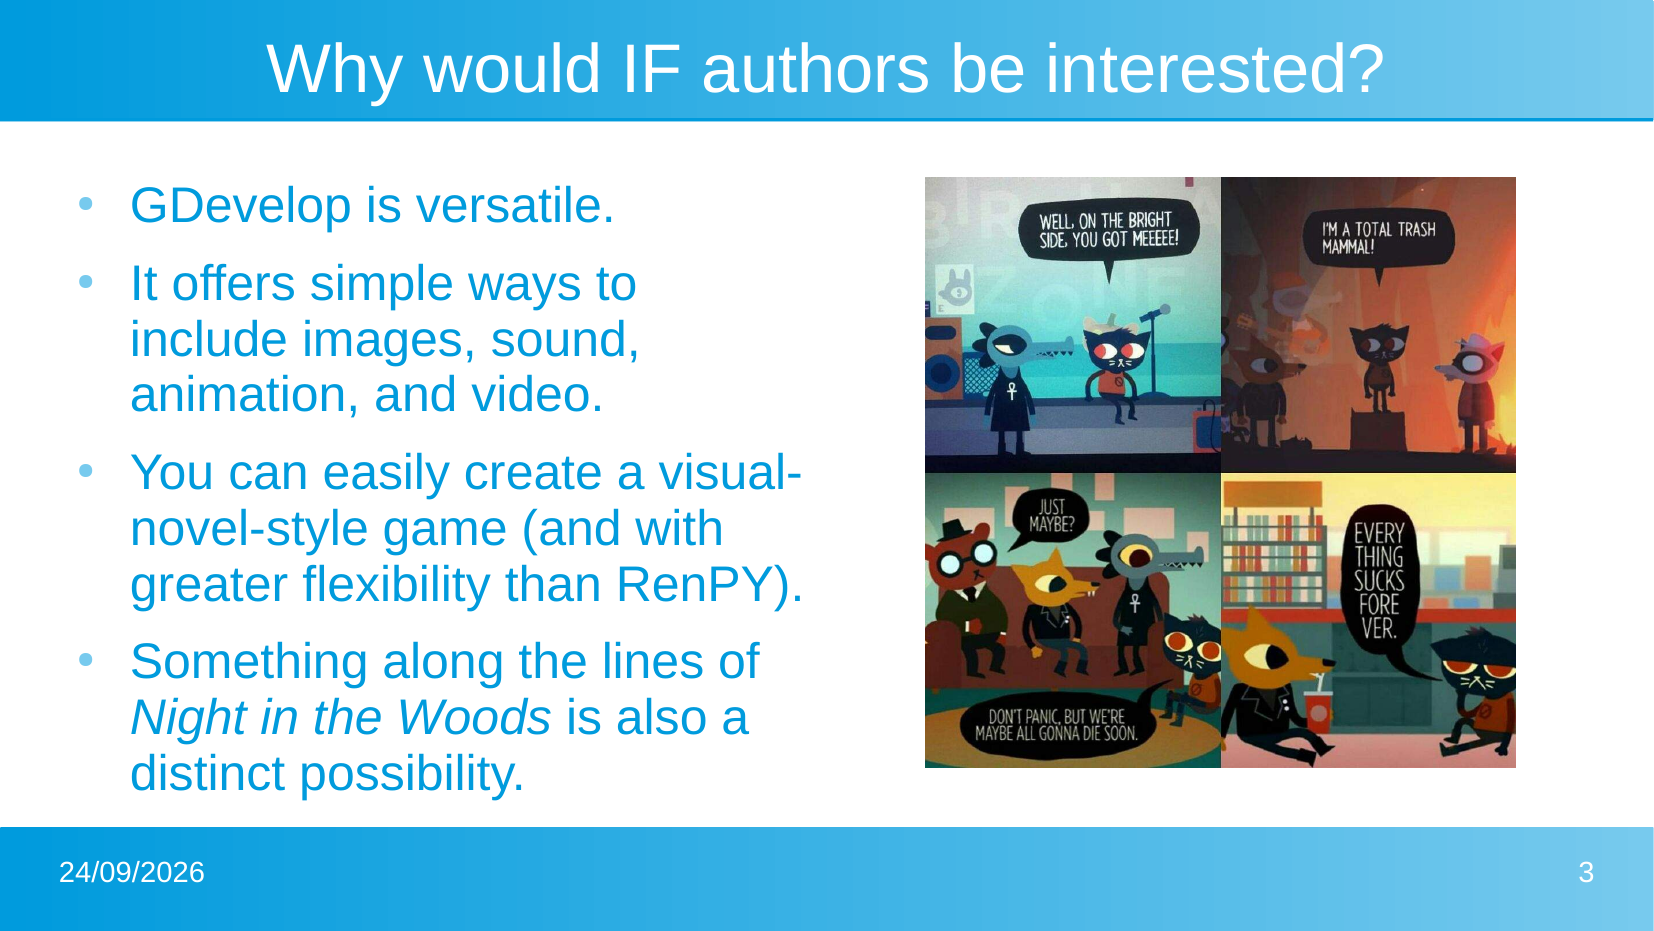

# Why would IF authors be interested?
GDevelop is versatile.
It offers simple ways to include images, sound, animation, and video.
You can easily create a visual-novel-style game (and with greater flexibility than RenPY).
Something along the lines of Night in the Woods is also a distinct possibility.
3